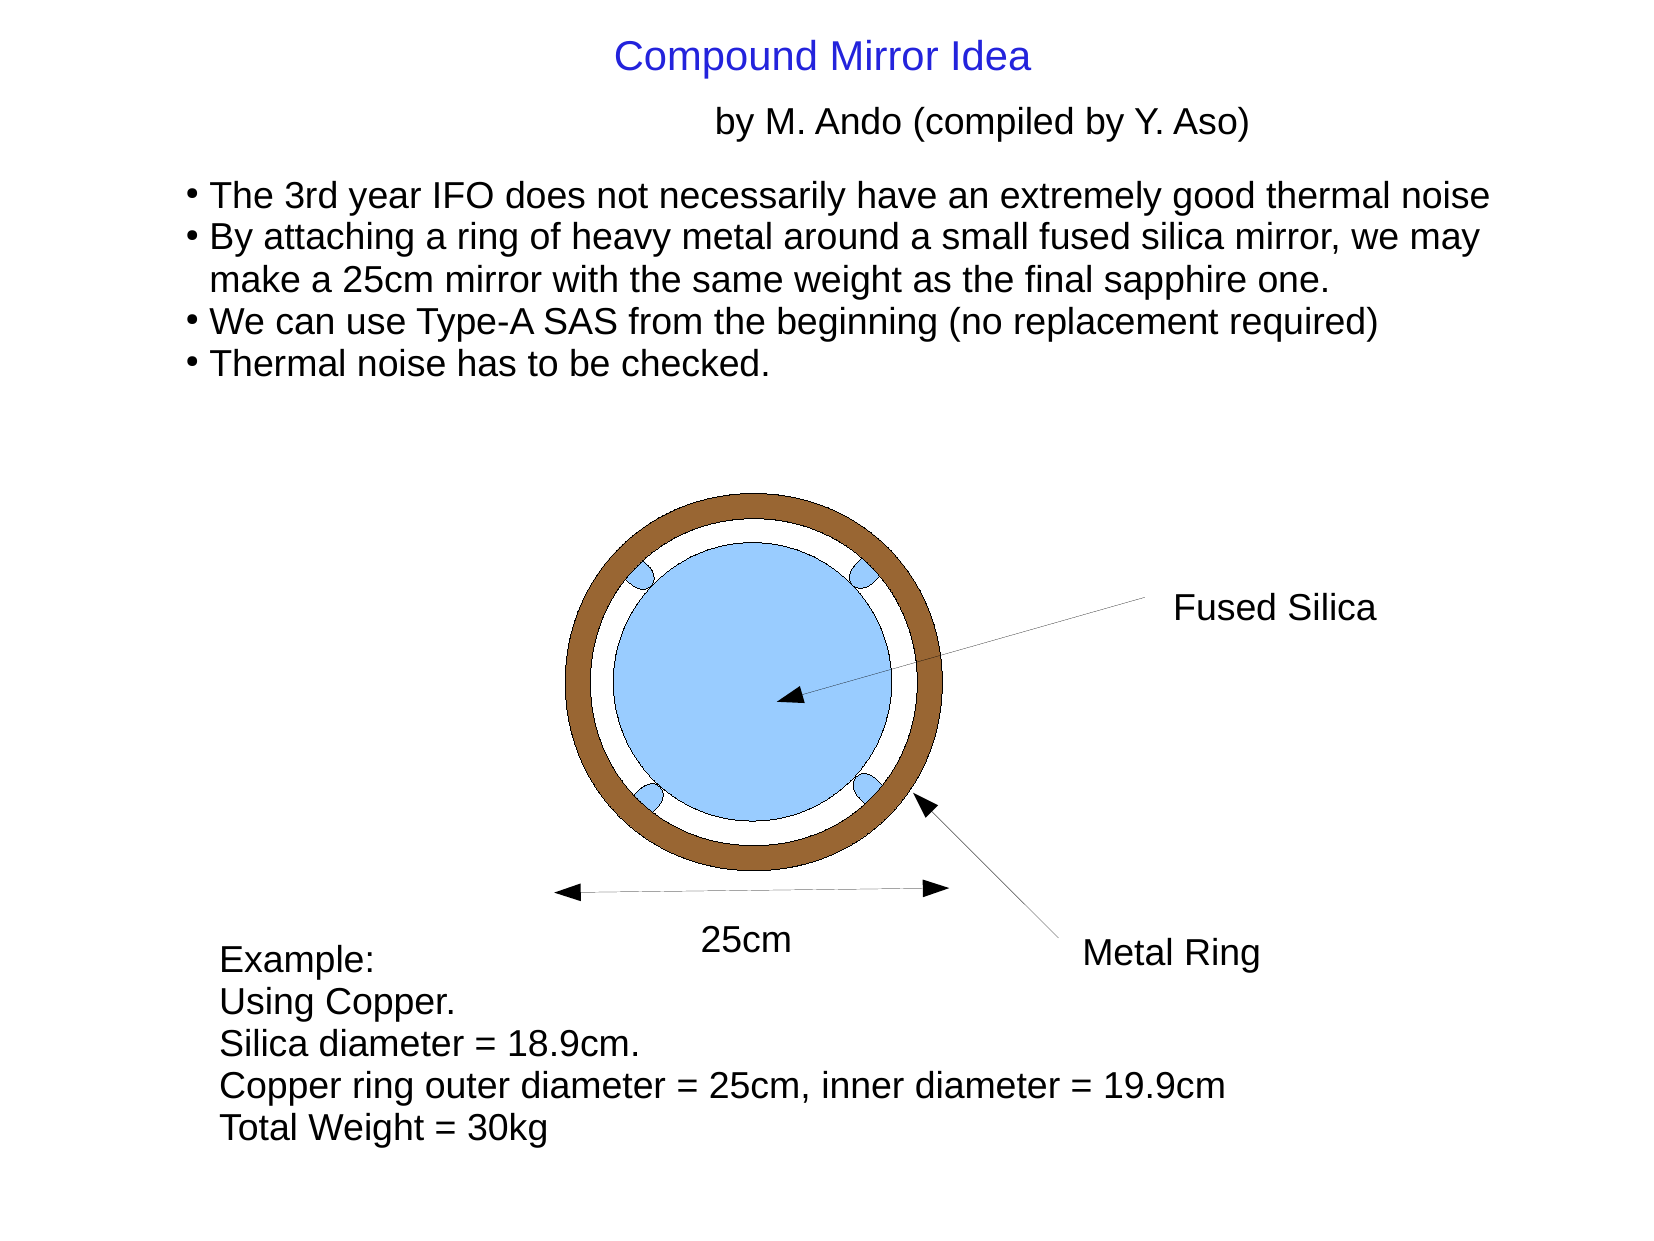

Compound Mirror Idea
by M. Ando (compiled by Y. Aso)
 The 3rd year IFO does not necessarily have an extremely good thermal noise
 By attaching a ring of heavy metal around a small fused silica mirror, we may
 make a 25cm mirror with the same weight as the final sapphire one.
 We can use Type-A SAS from the beginning (no replacement required)
 Thermal noise has to be checked.
Fused Silica
25cm
Metal Ring
Example:
Using Copper.
Silica diameter = 18.9cm.
Copper ring outer diameter = 25cm, inner diameter = 19.9cm
Total Weight = 30kg